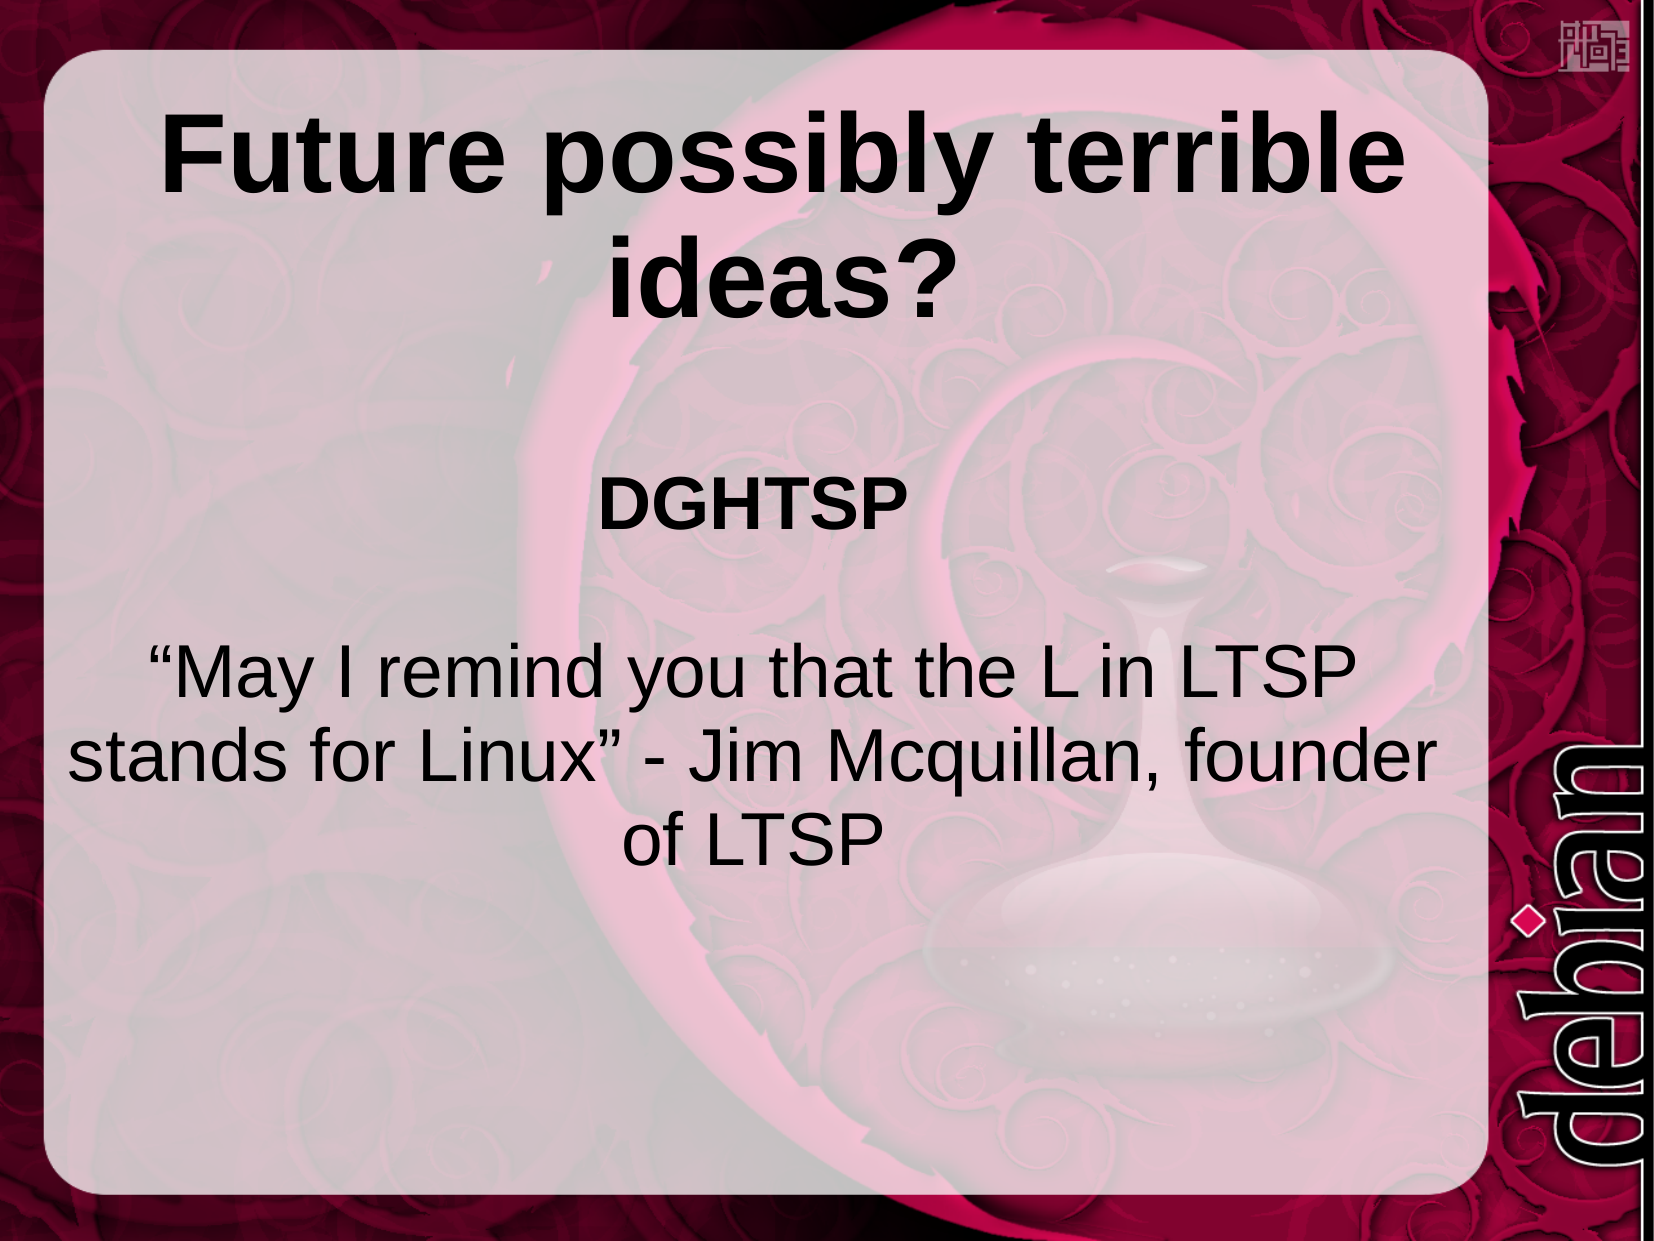

# Future possibly terrible ideas?
DGHTSP
“May I remind you that the L in LTSP stands for Linux” - Jim Mcquillan, founder of LTSP